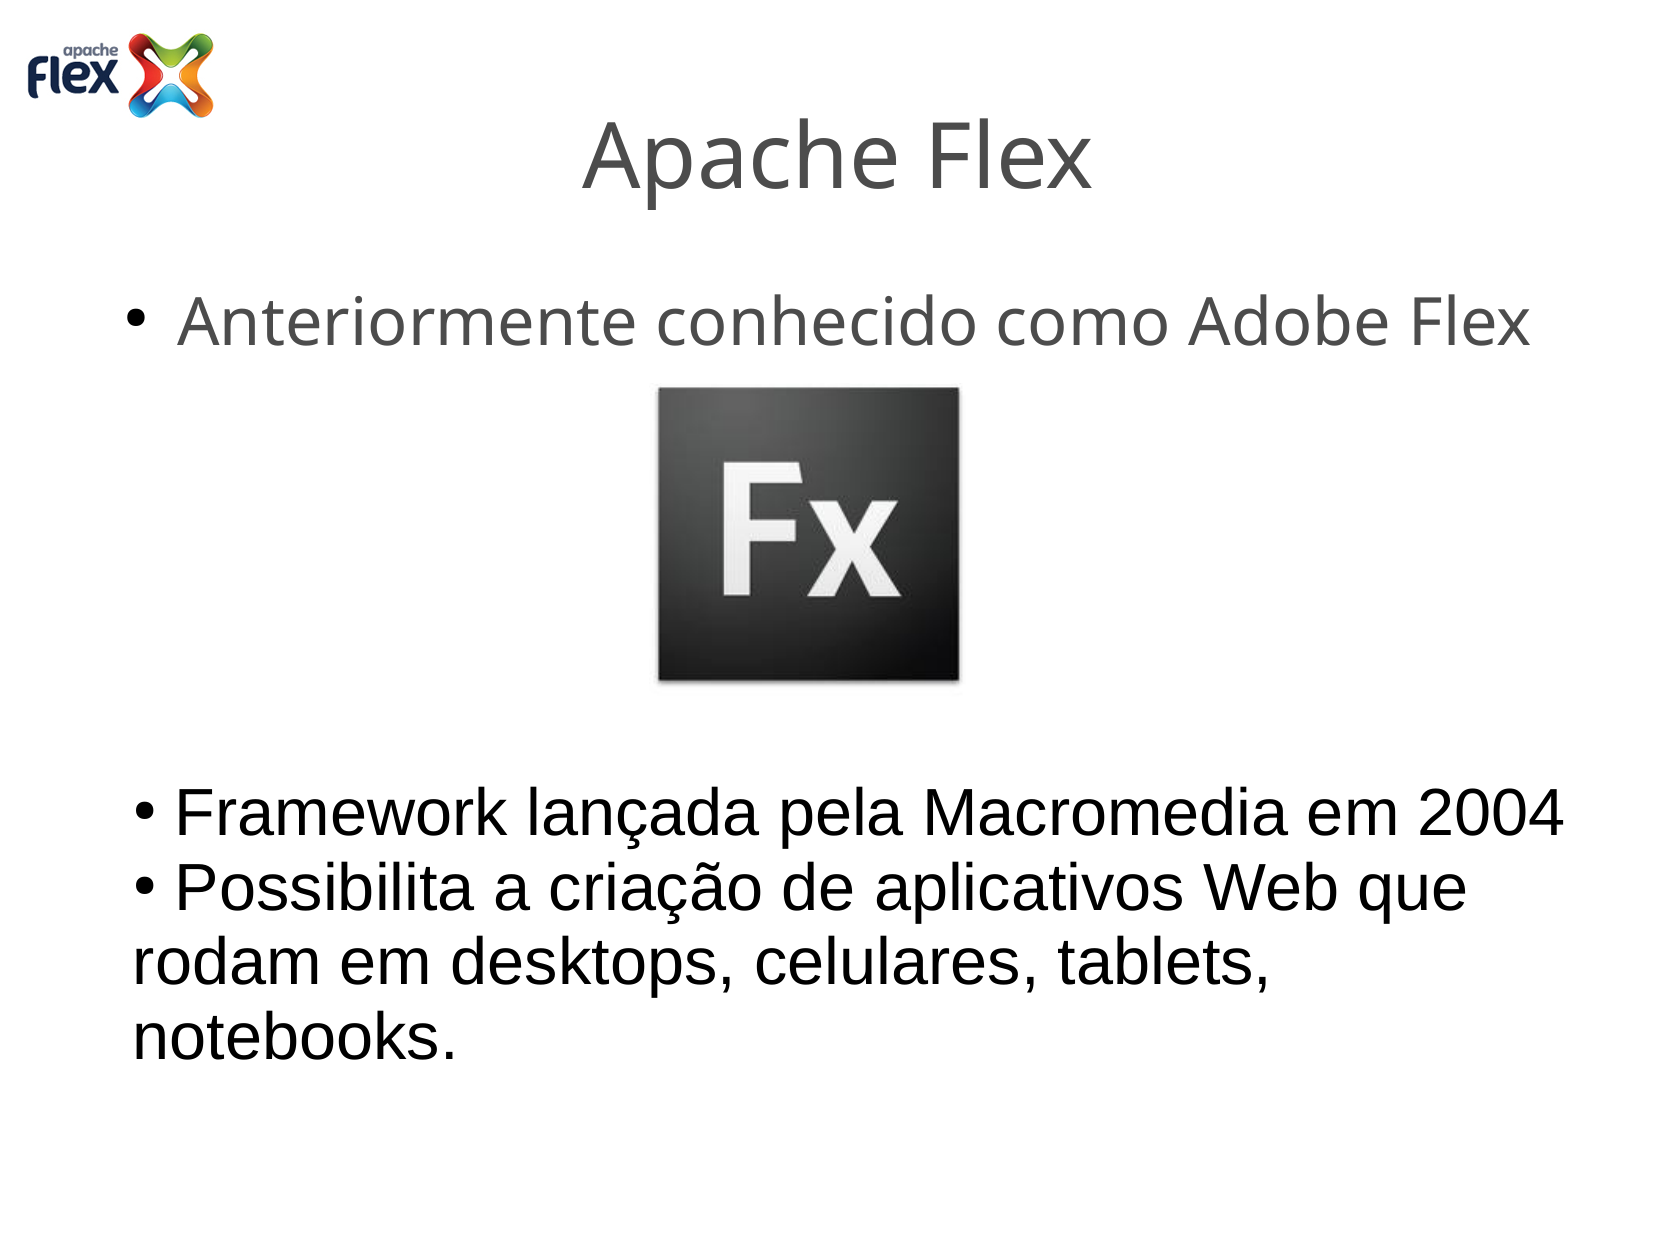

# Apache Flex
Anteriormente conhecido como Adobe Flex
 Framework lançada pela Macromedia em 2004
 Possibilita a criação de aplicativos Web que rodam em desktops, celulares, tablets, notebooks.